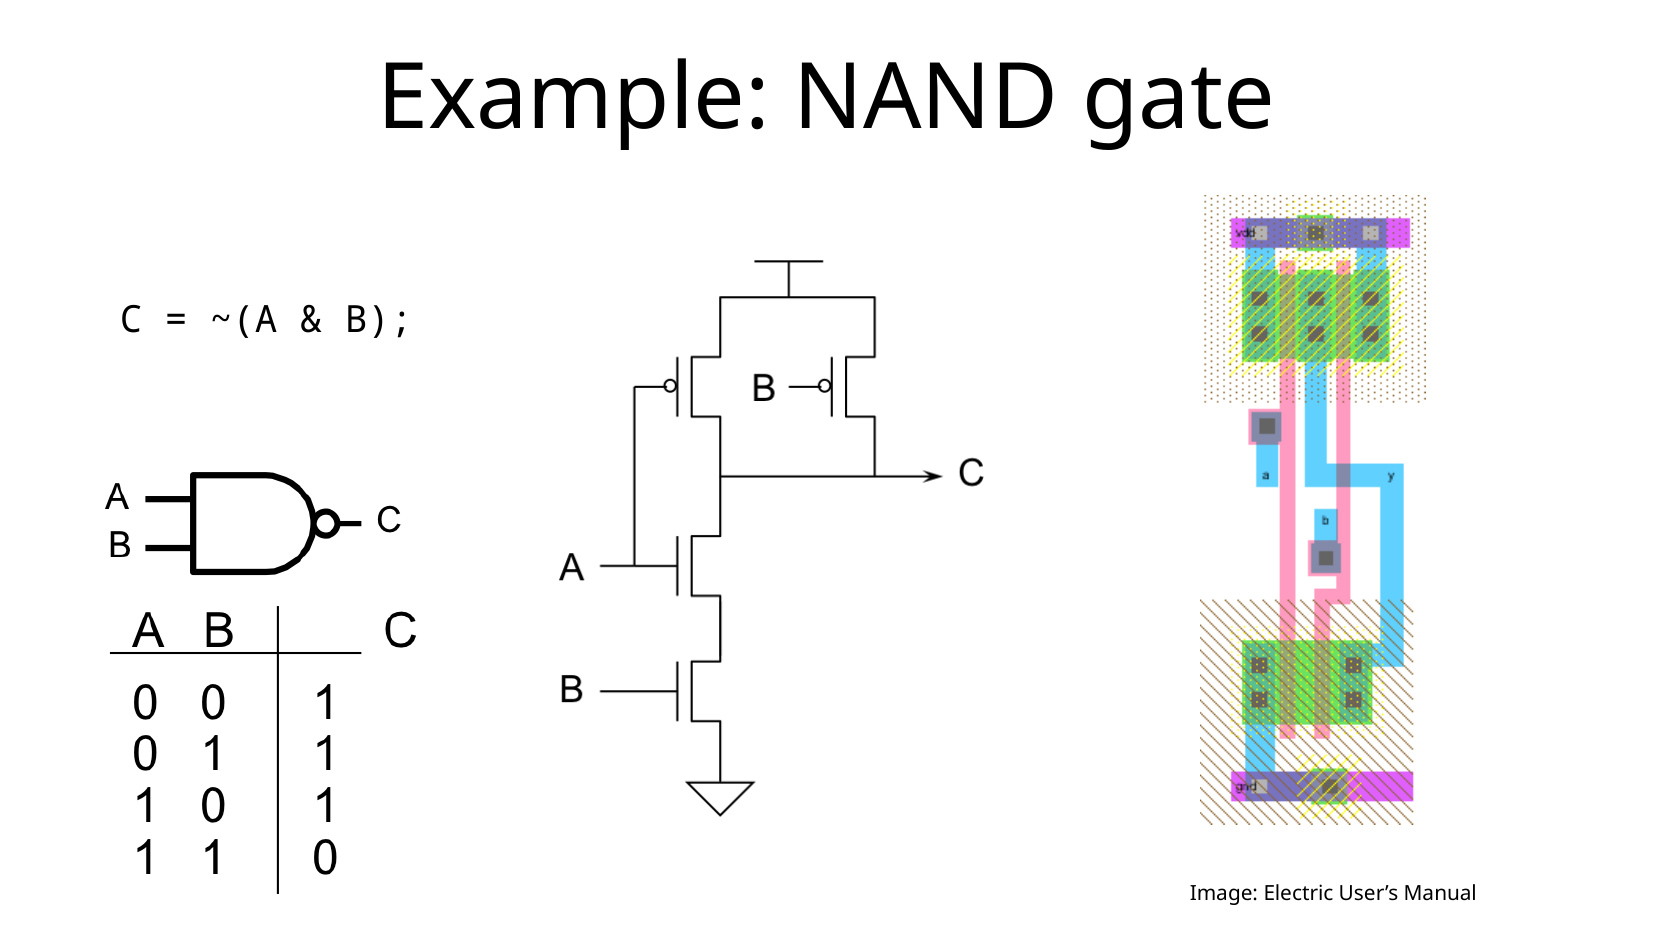

# Example: NAND gate
C = ~(A & B);
Image: Electric User’s Manual